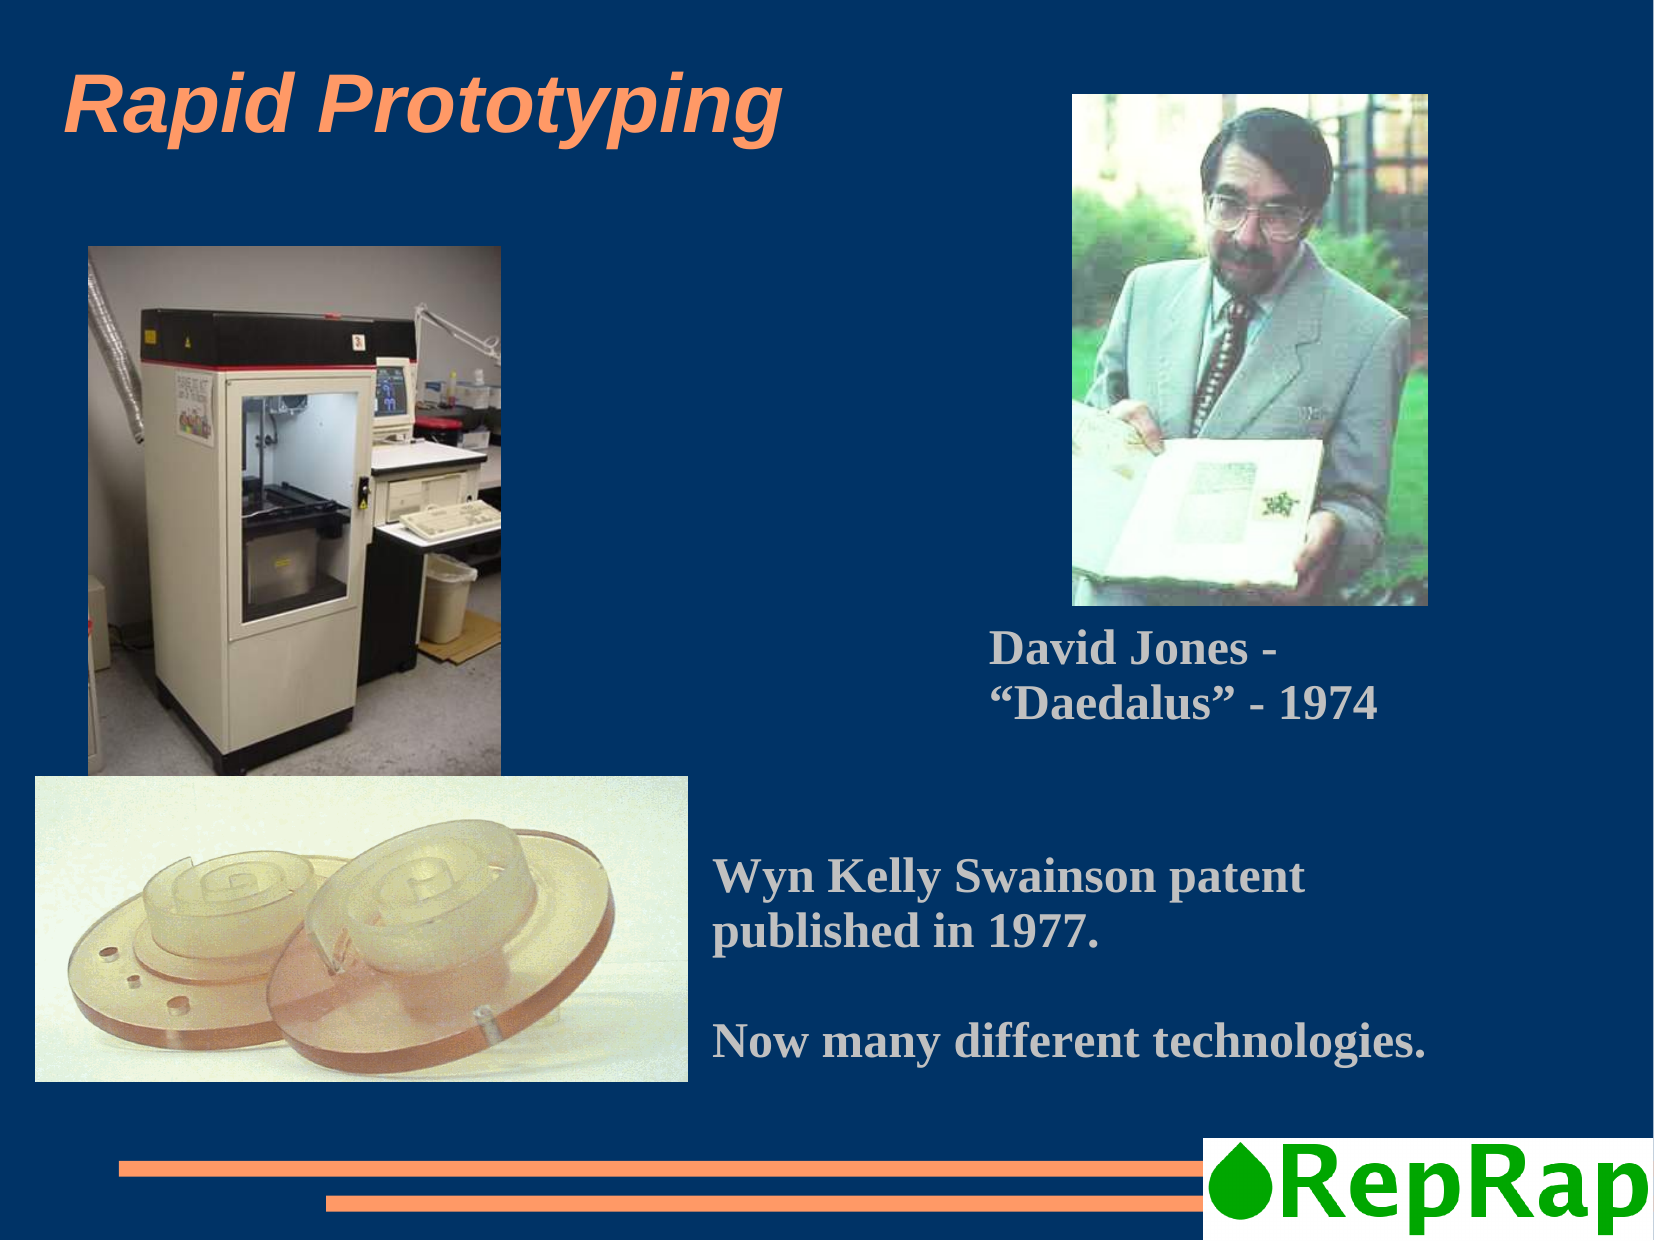

# Rapid Prototyping
David Jones -
“Daedalus” - 1974
Wyn Kelly Swainson patent
published in 1977.
Now many different technologies.